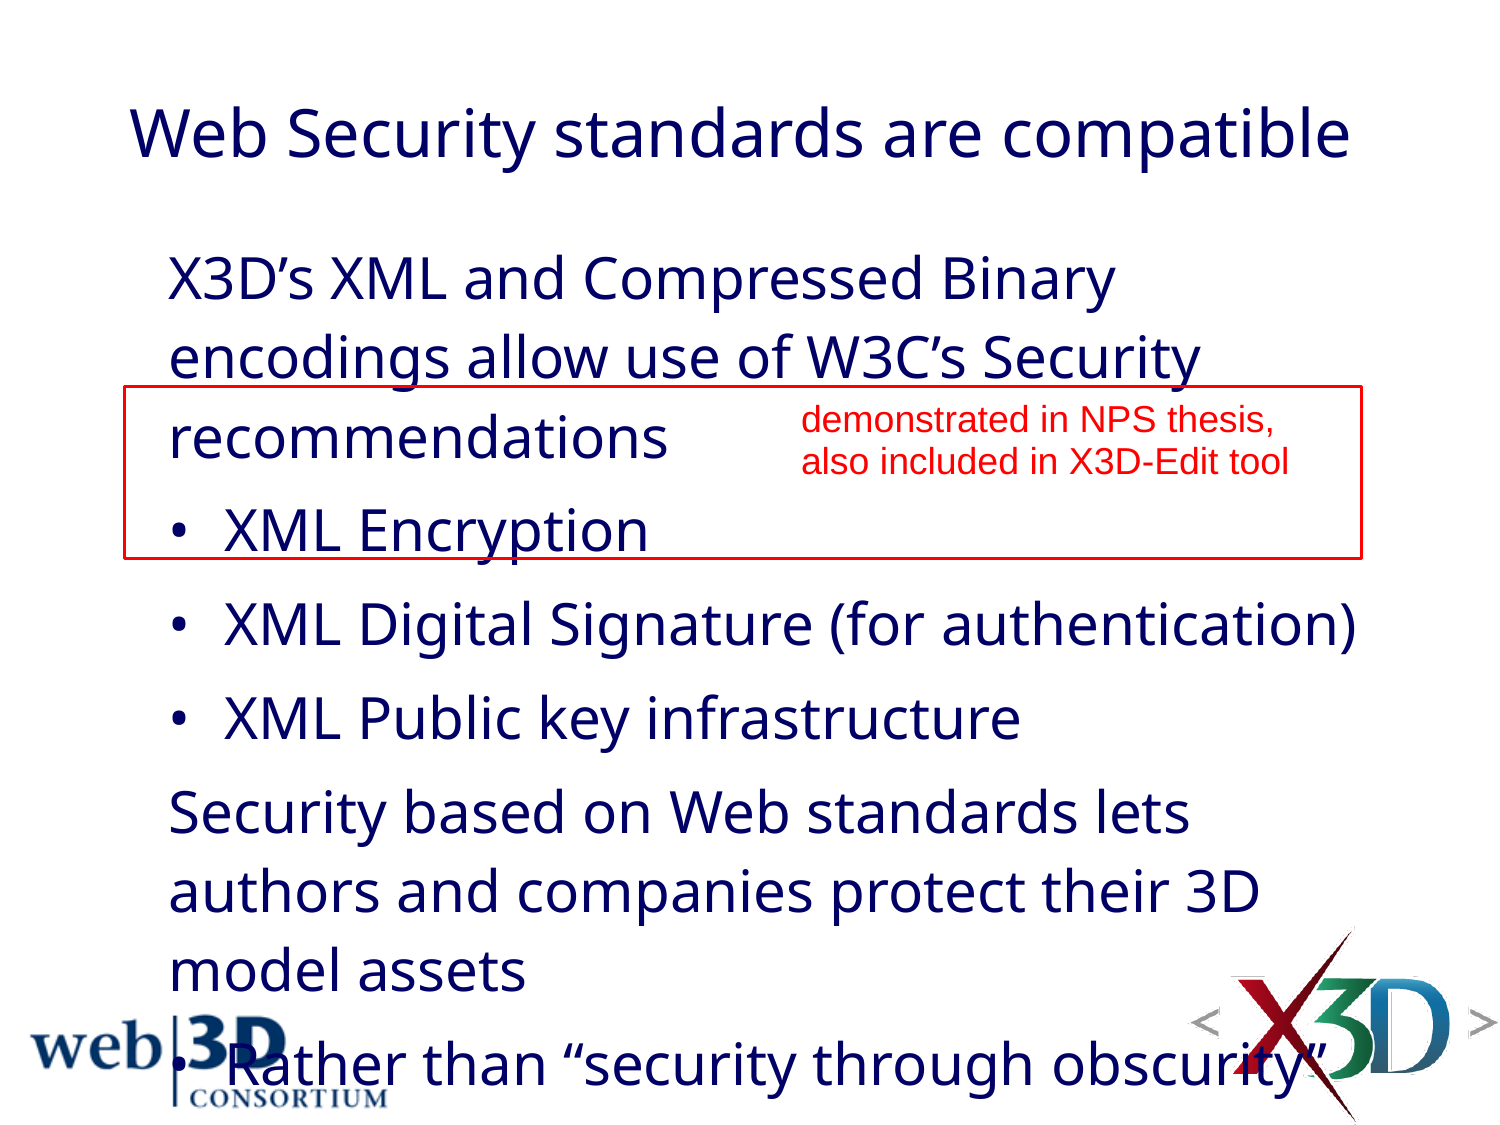

Web Security standards are compatible
# X3D’s XML and Compressed Binary encodings allow use of W3C’s Security recommendations
XML Encryption
XML Digital Signature (for authentication)
XML Public key infrastructure
Security based on Web standards lets authors and companies protect their 3D model assets
Rather than “security through obscurity”
X3D-Edit support uses Apache libraries
demonstrated in NPS thesis,
also included in X3D-Edit tool